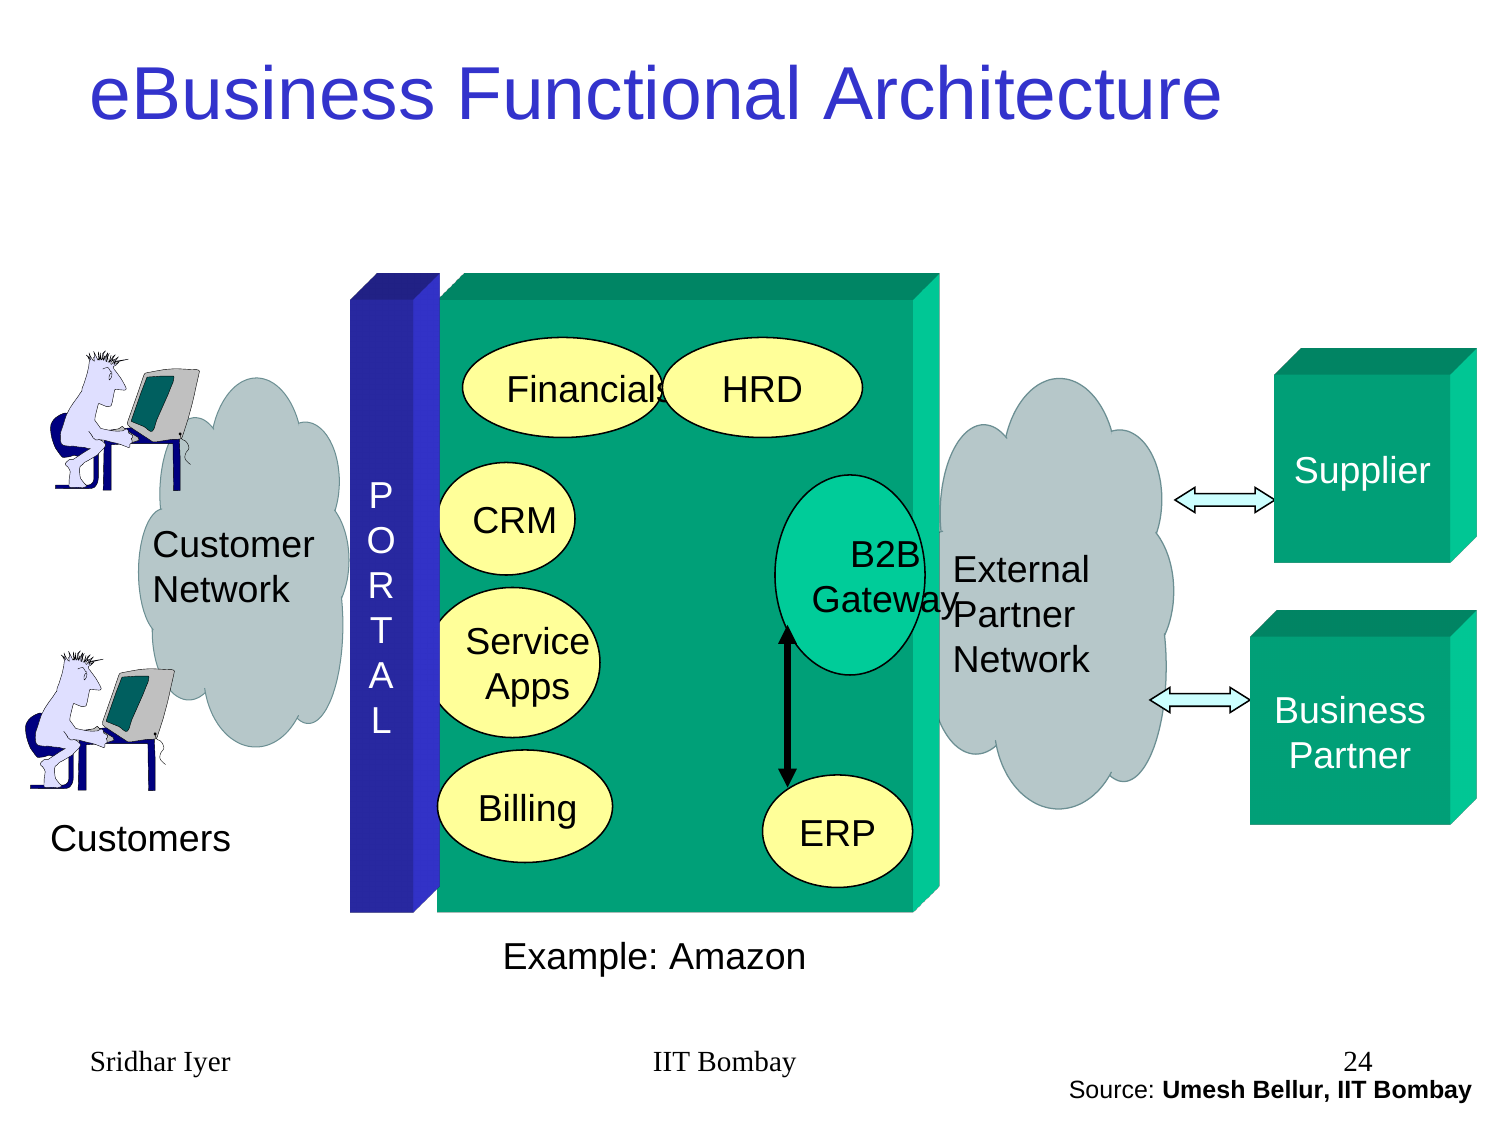

# eBusiness Functional Architecture
P
O
R
T
A
L
Financials
HRD
Supplier
CRM
B2B
Gateway
Customer
Network
External
Partner
Network
Service
Apps
Business
Partner
Billing
ERP
Customers
Example: Amazon
Sridhar Iyer
IIT Bombay
24
Source: Umesh Bellur, IIT Bombay